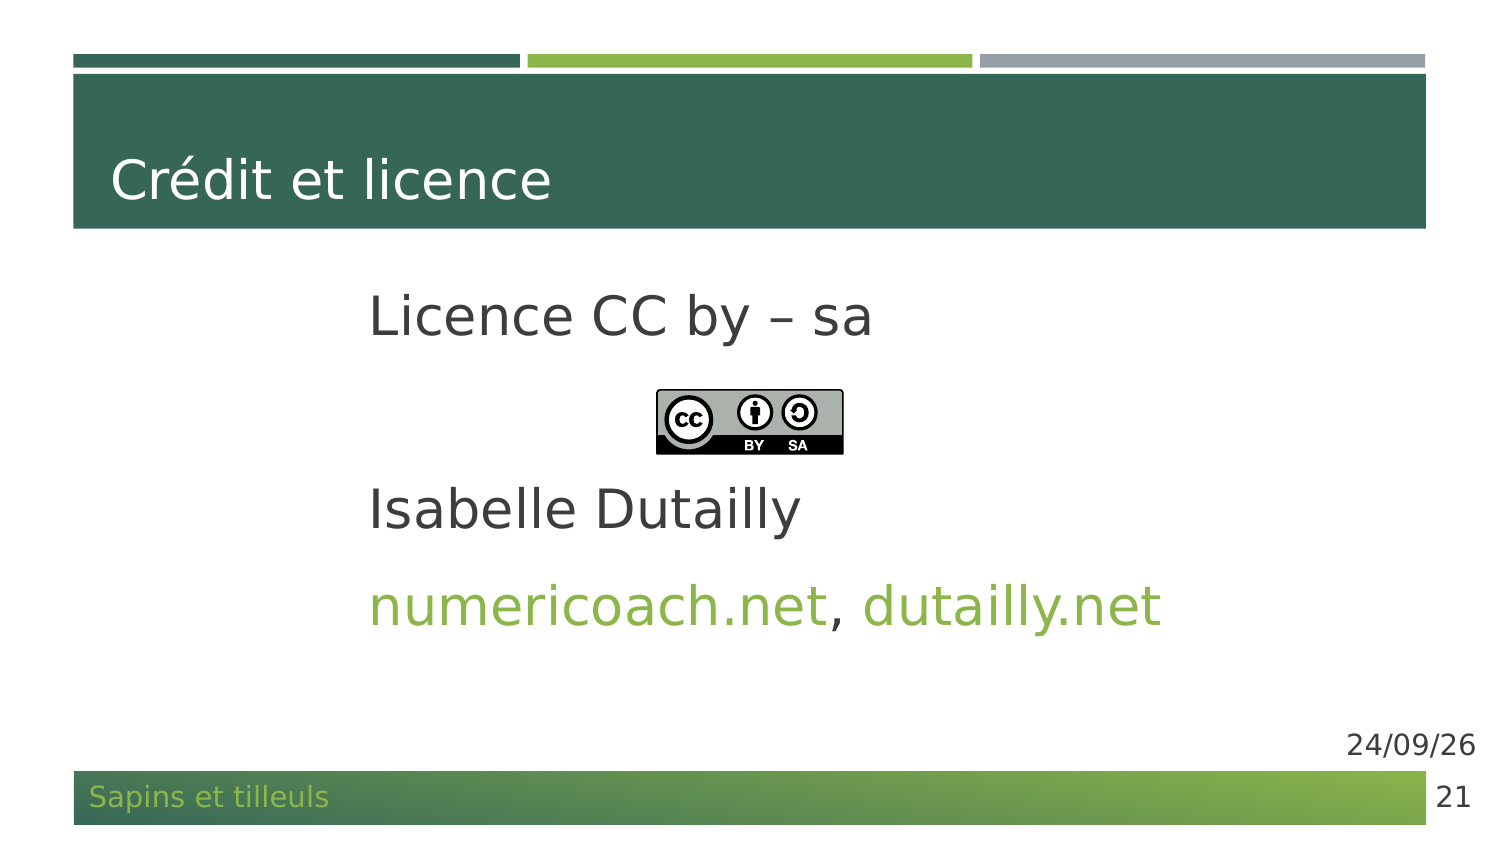

# Crédit et licence
Licence CC by – sa
Isabelle Dutailly
numericoach.net, dutailly.net
Sapins et tilleuls
21